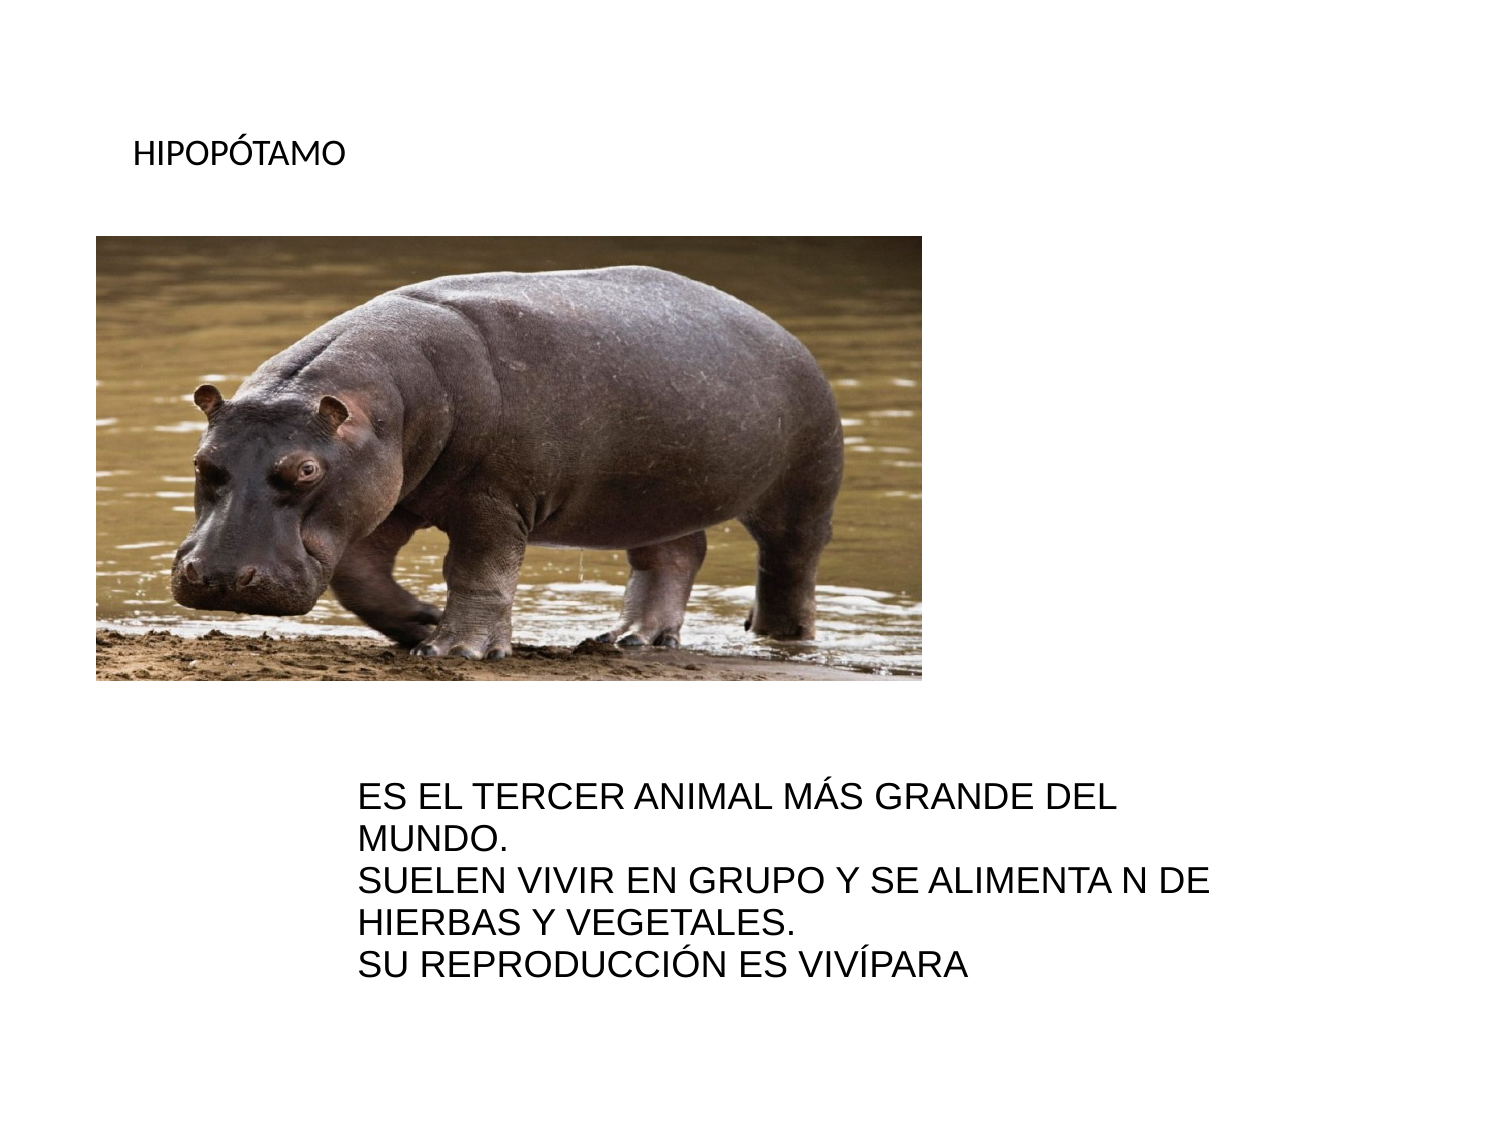

HIPOPÓTAMO
ES EL TERCER ANIMAL MÁS GRANDE DEL MUNDO.
SUELEN VIVIR EN GRUPO Y SE ALIMENTA N DE
HIERBAS Y VEGETALES.
SU REPRODUCCIÓN ES VIVÍPARA